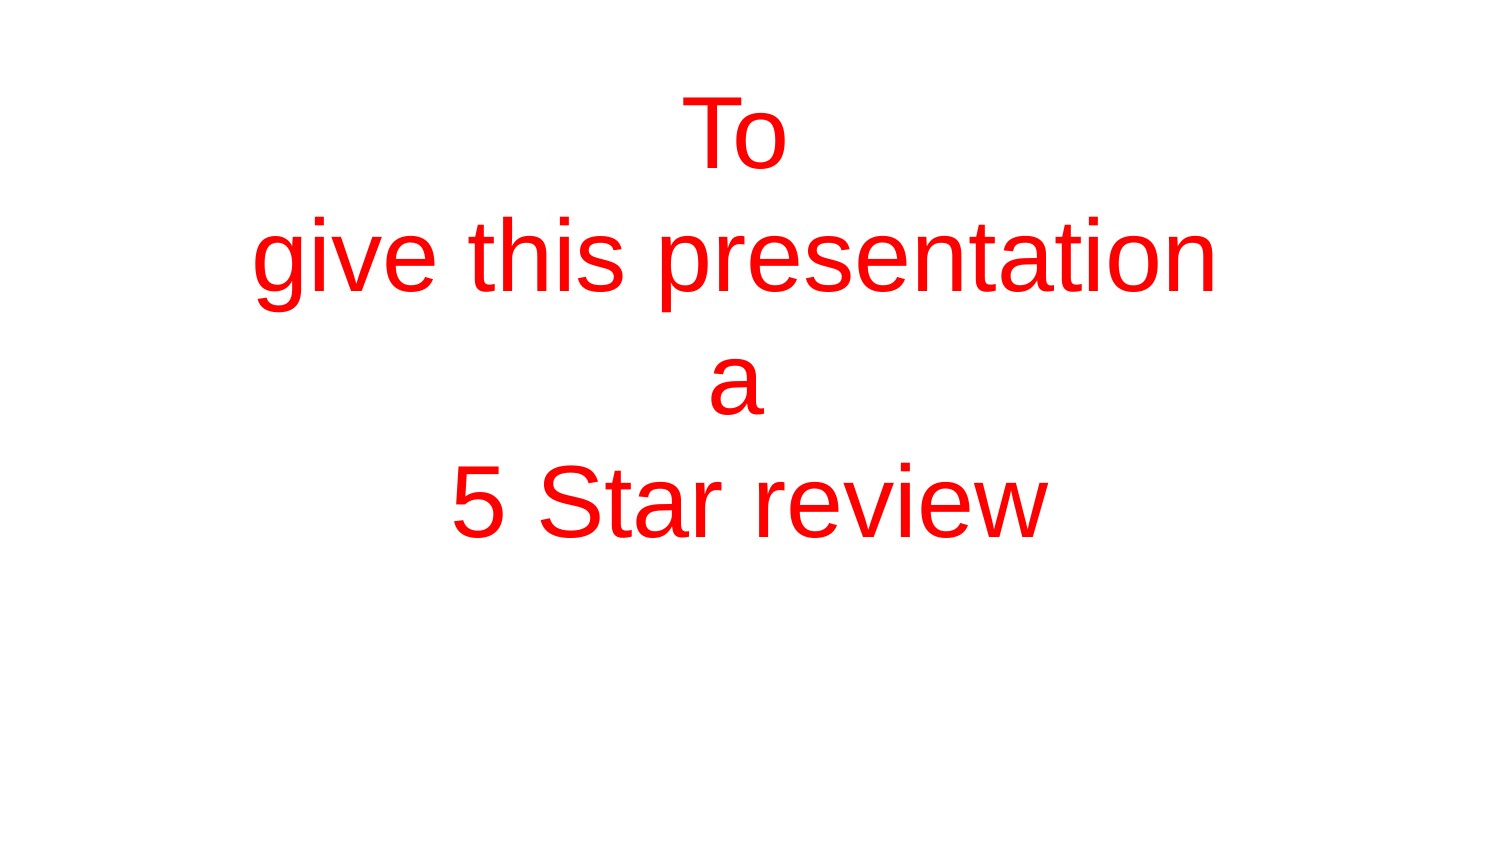

# To give this presentation a 5 Star review